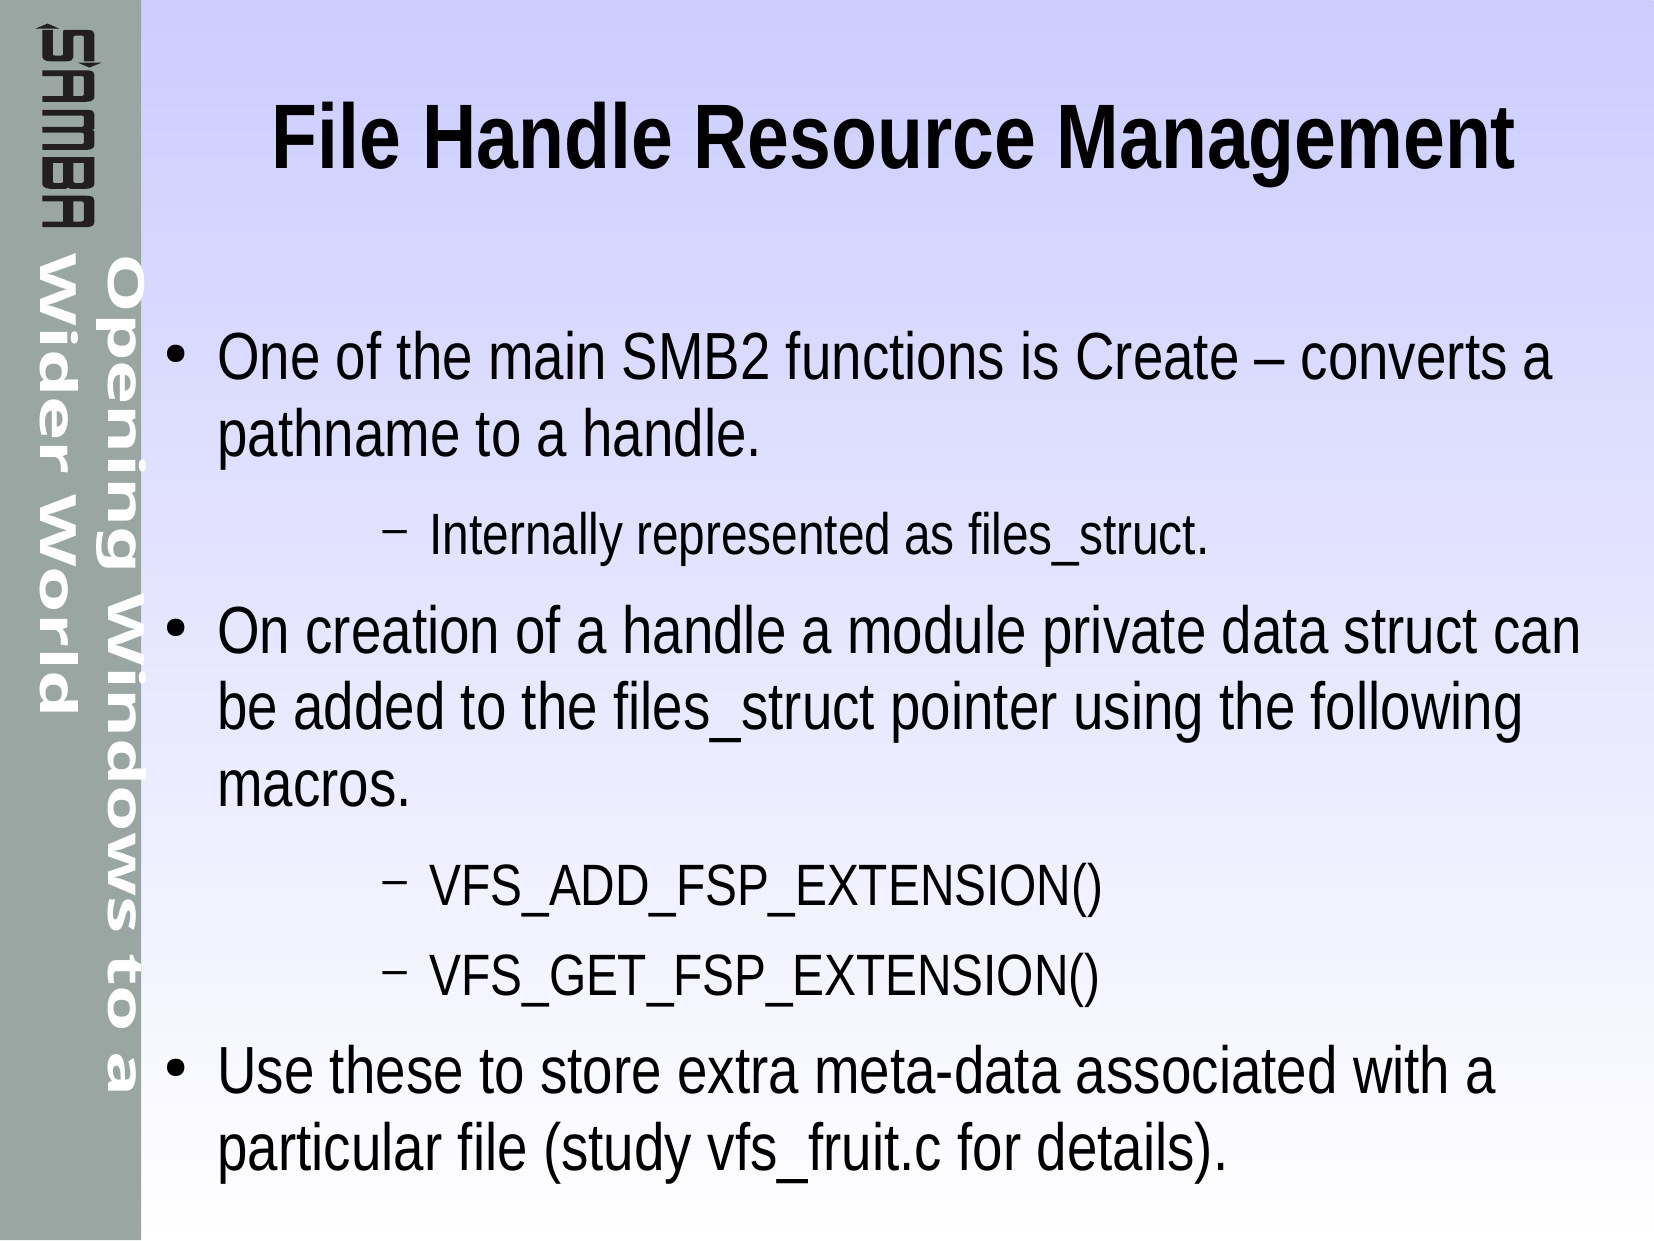

# File Handle Resource Management
One of the main SMB2 functions is Create – converts a pathname to a handle.
Internally represented as files_struct.
On creation of a handle a module private data struct can be added to the files_struct pointer using the following macros.
VFS_ADD_FSP_EXTENSION()
VFS_GET_FSP_EXTENSION()
Use these to store extra meta-data associated with a particular file (study vfs_fruit.c for details).